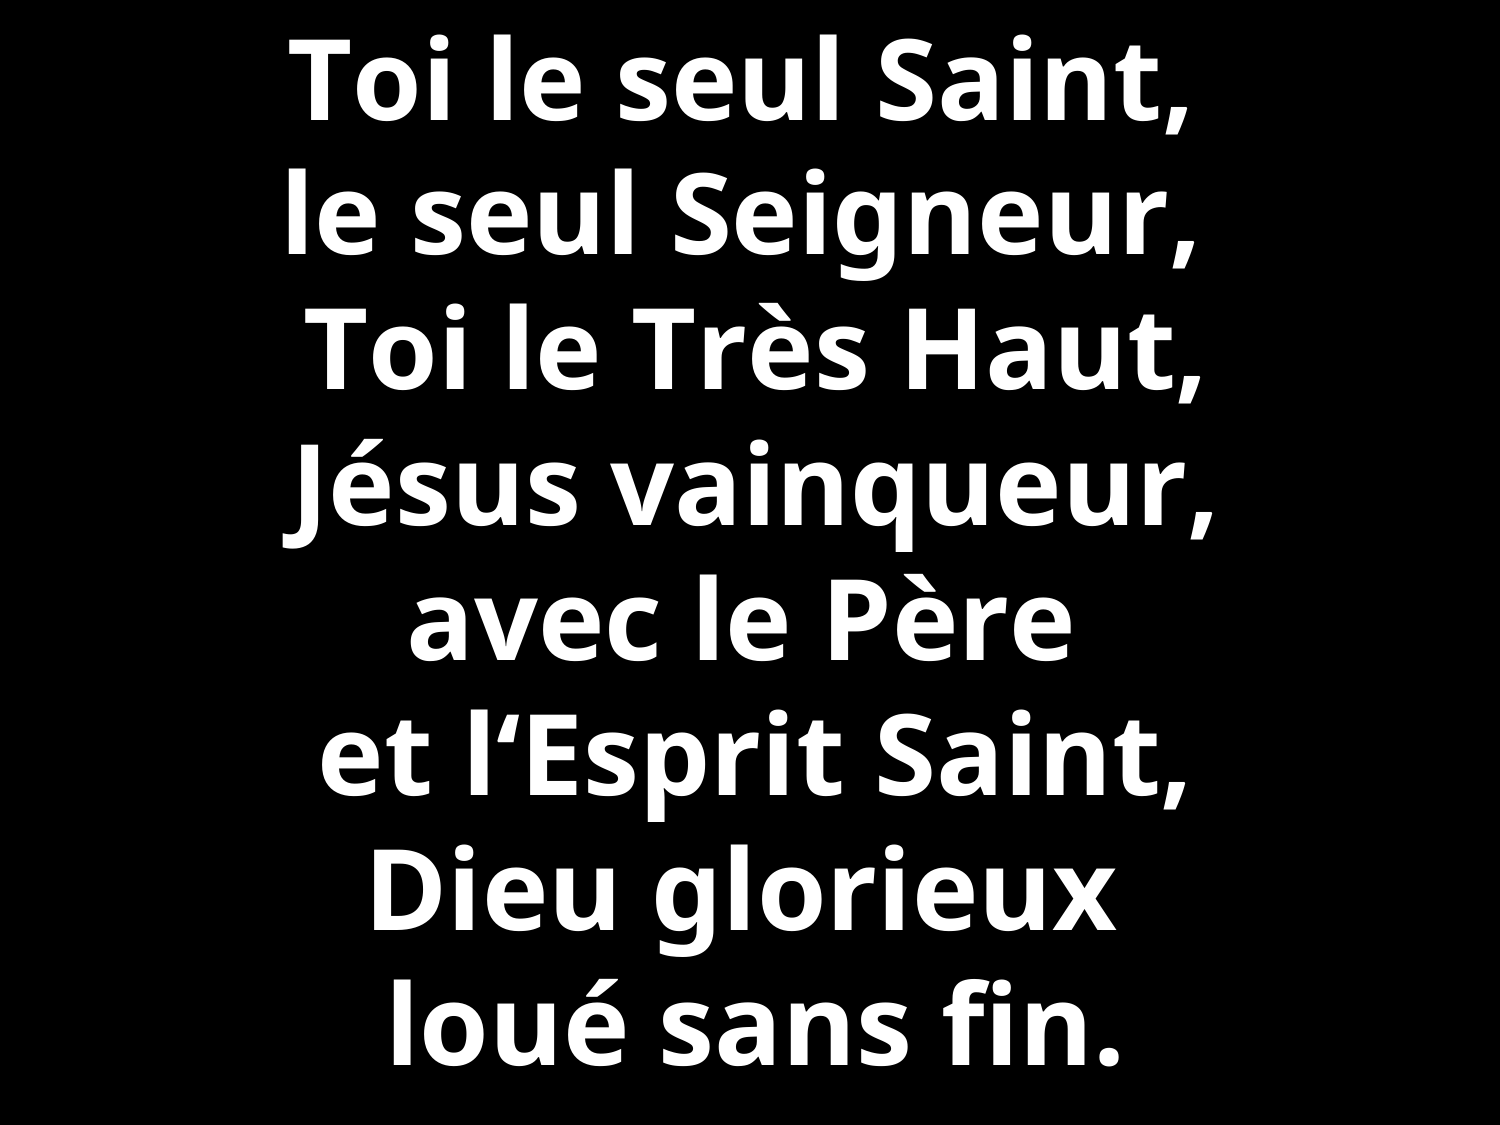

Toi le seul Saint,
le seul Seigneur,
Toi le Très Haut,
Jésus vainqueur,
avec le Père
et l‘Esprit Saint,
Dieu glorieux
loué sans fin.